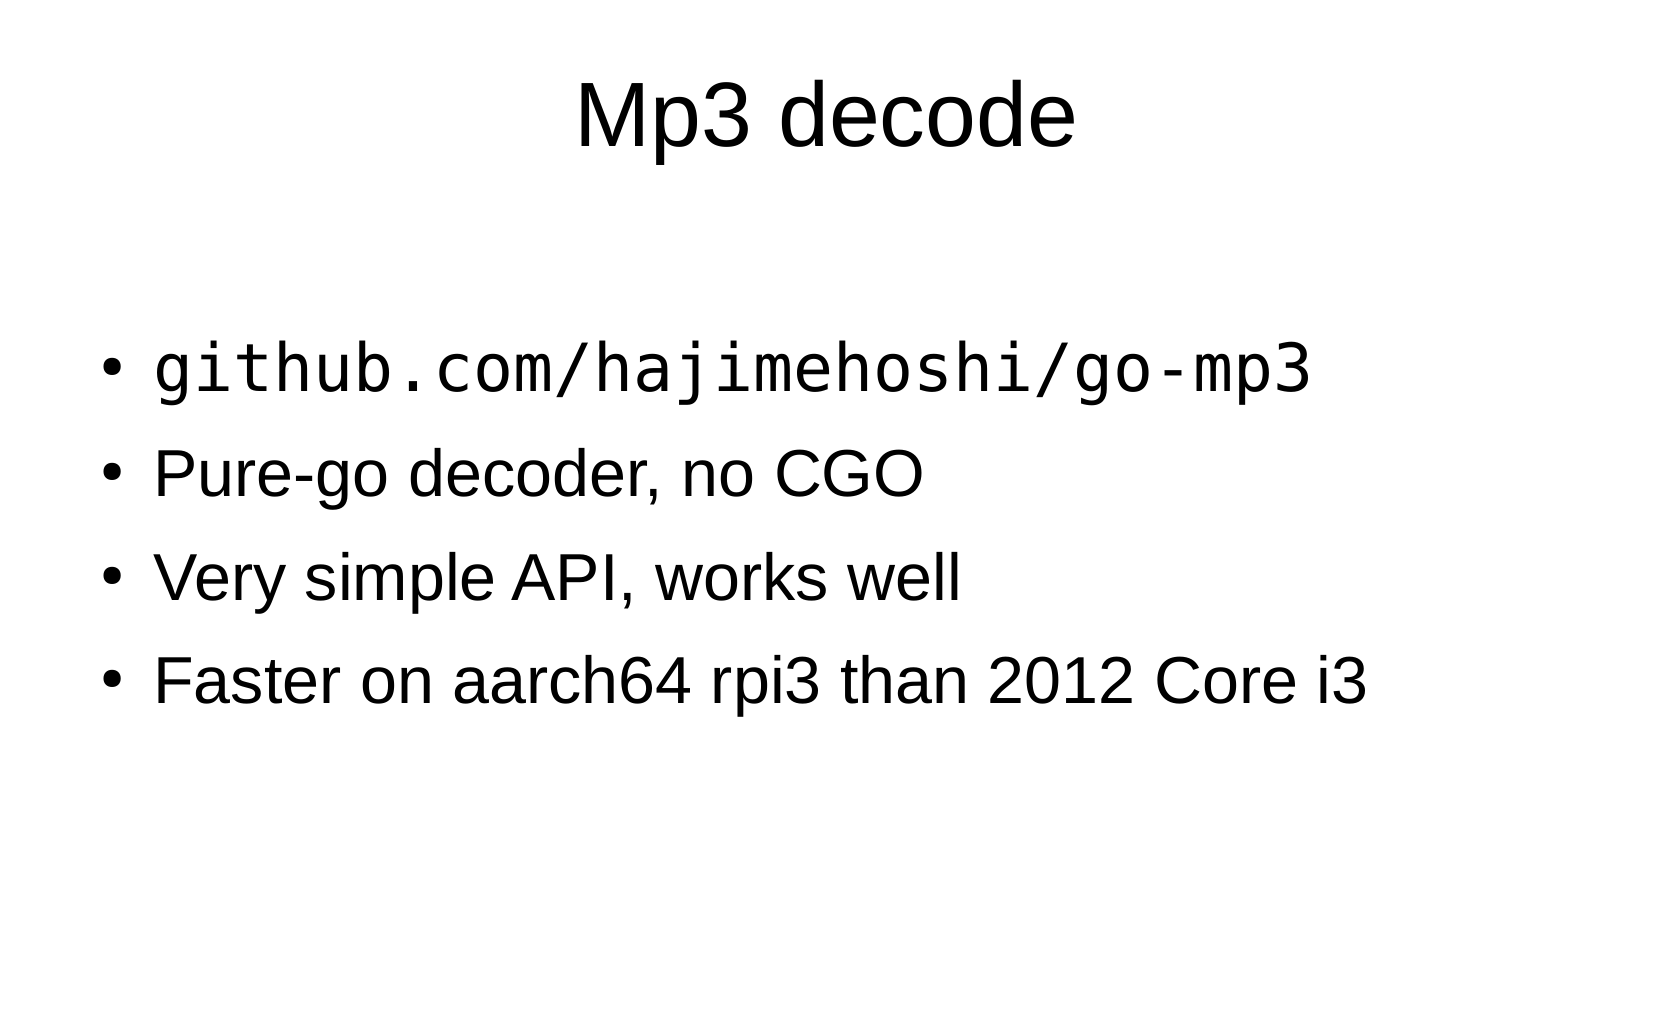

# Mp3 decode
github.com/hajimehoshi/go-mp3
Pure-go decoder, no CGO
Very simple API, works well
Faster on aarch64 rpi3 than 2012 Core i3